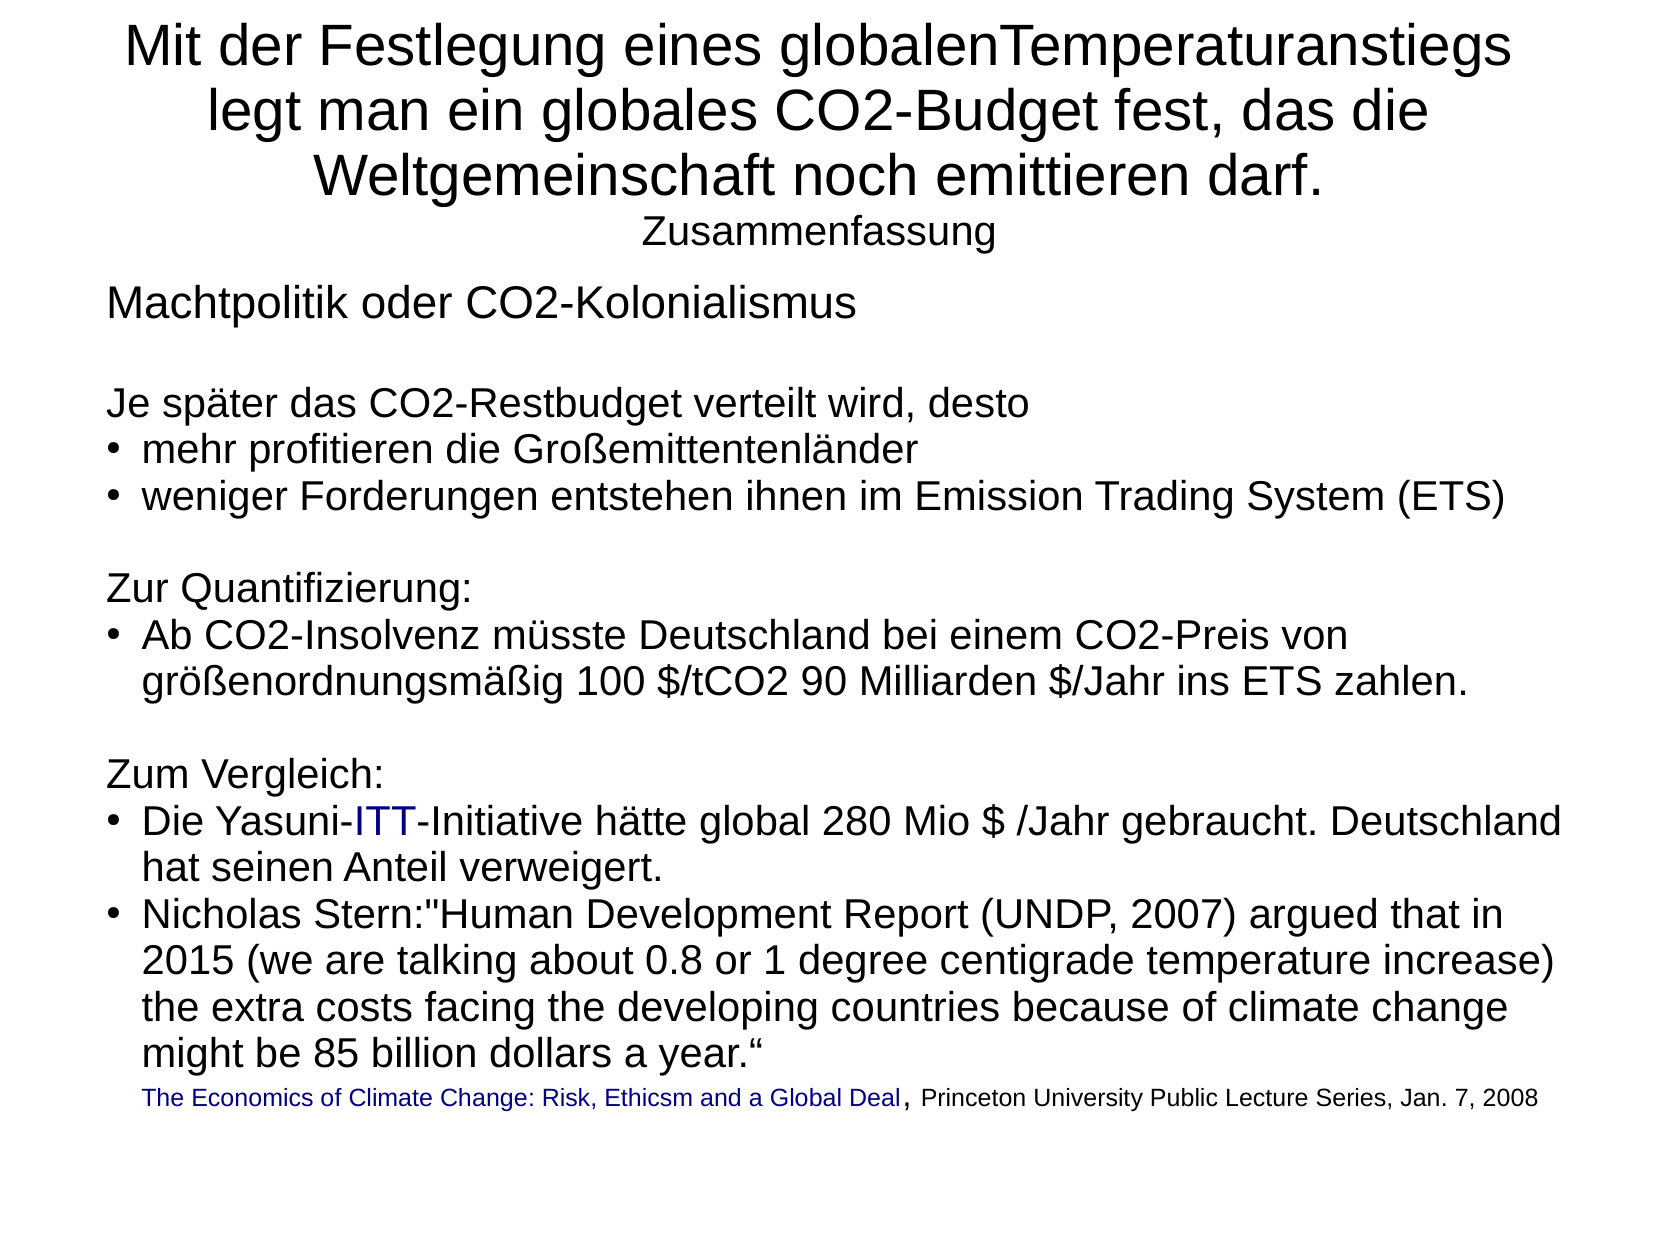

# Mit der Festlegung eines globalenTemperaturanstiegs legt man ein globales CO2-Budget fest, das die Weltgemeinschaft noch emittieren darf. Zusammenfassung
Machtpolitik oder CO2-Kolonialismus
Je später das CO2-Restbudget verteilt wird, desto
mehr profitieren die Großemittentenländer
weniger Forderungen entstehen ihnen im Emission Trading System (ETS)
Zur Quantifizierung:
Ab CO2-Insolvenz müsste Deutschland bei einem CO2-Preis von größenordnungsmäßig 100 $/tCO2 90 Milliarden $/Jahr ins ETS zahlen.
Zum Vergleich:
Die Yasuni-ITT-Initiative hätte global 280 Mio $ /Jahr gebraucht. Deutschland hat seinen Anteil verweigert.
Nicholas Stern:"Human Development Report (UNDP, 2007) argued that in 2015 (we are talking about 0.8 or 1 degree centigrade temperature increase) the extra costs facing the developing countries because of climate change might be 85 billion dollars a year.“
 The Economics of Climate Change: Risk, Ethicsm and a Global Deal, Princeton University Public Lecture Series, Jan. 7, 2008